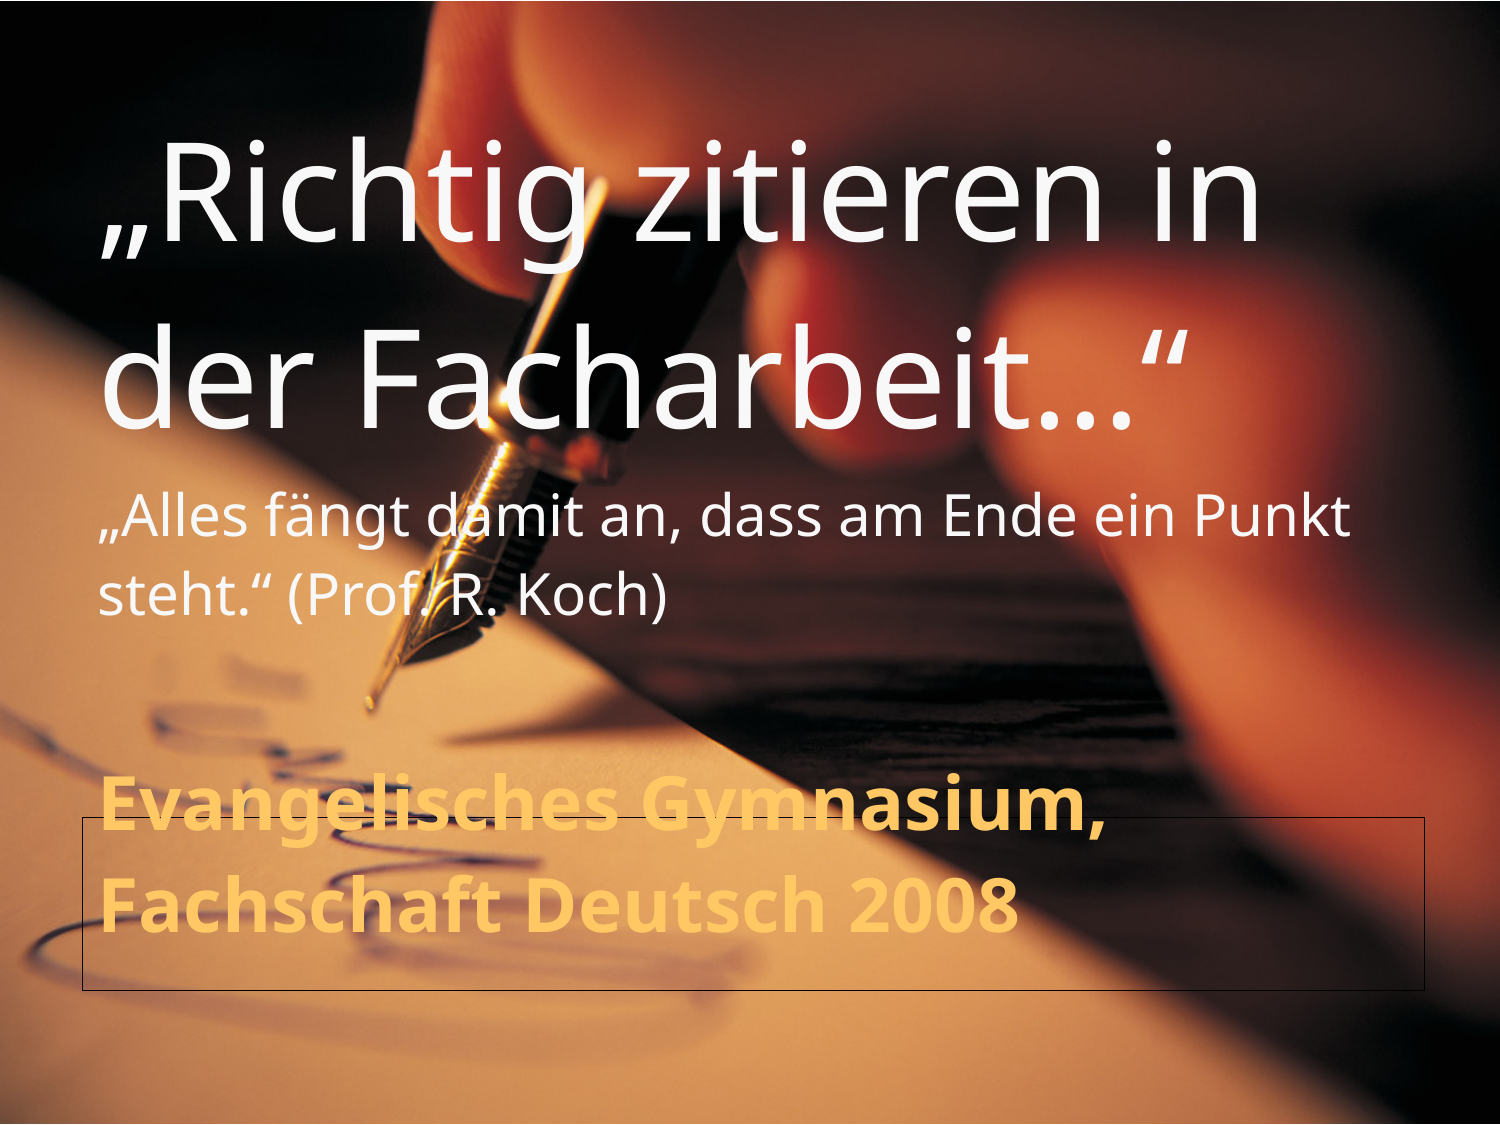

„Richtig zitieren in der Facharbeit…“
„Alles fängt damit an, dass am Ende ein Punkt steht.“ (Prof. R. Koch)
# Evangelisches Gymnasium, Fachschaft Deutsch 2008